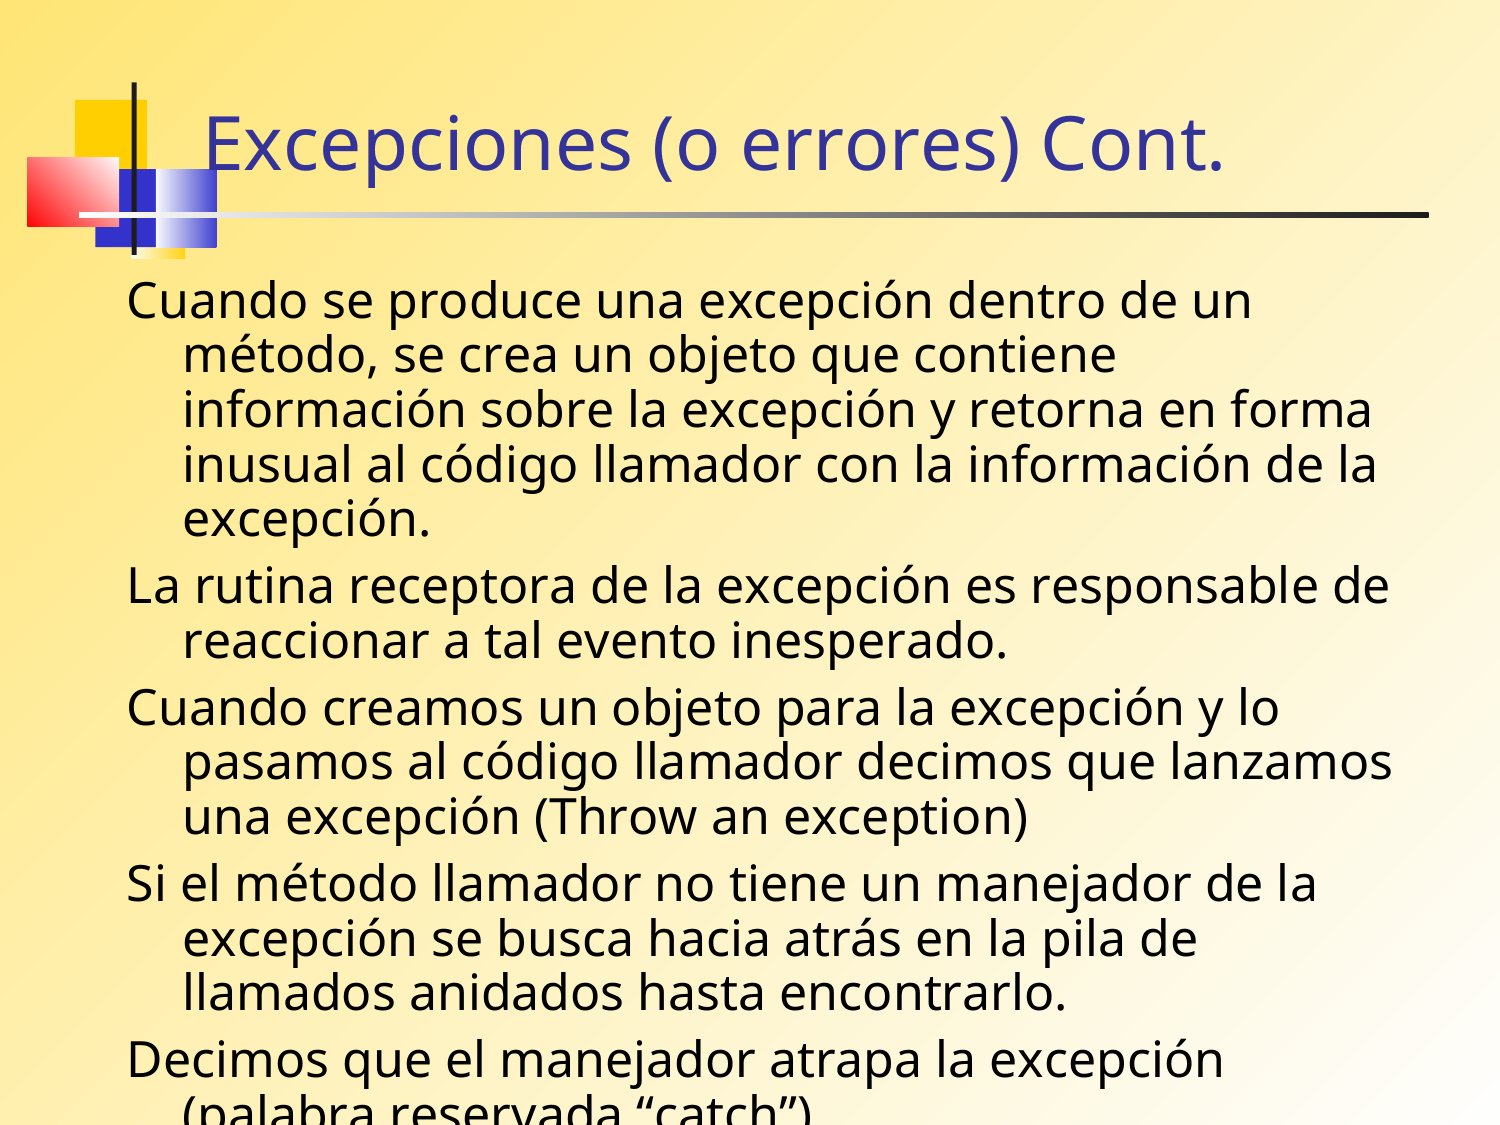

# Excepciones (o errores) Cont.
Cuando se produce una excepción dentro de un método, se crea un objeto que contiene información sobre la excepción y retorna en forma inusual al código llamador con la información de la excepción.
La rutina receptora de la excepción es responsable de reaccionar a tal evento inesperado.
Cuando creamos un objeto para la excepción y lo pasamos al código llamador decimos que lanzamos una excepción (Throw an exception)‏
Si el método llamador no tiene un manejador de la excepción se busca hacia atrás en la pila de llamados anidados hasta encontrarlo.
Decimos que el manejador atrapa la excepción (palabra reservada “catch”)‏